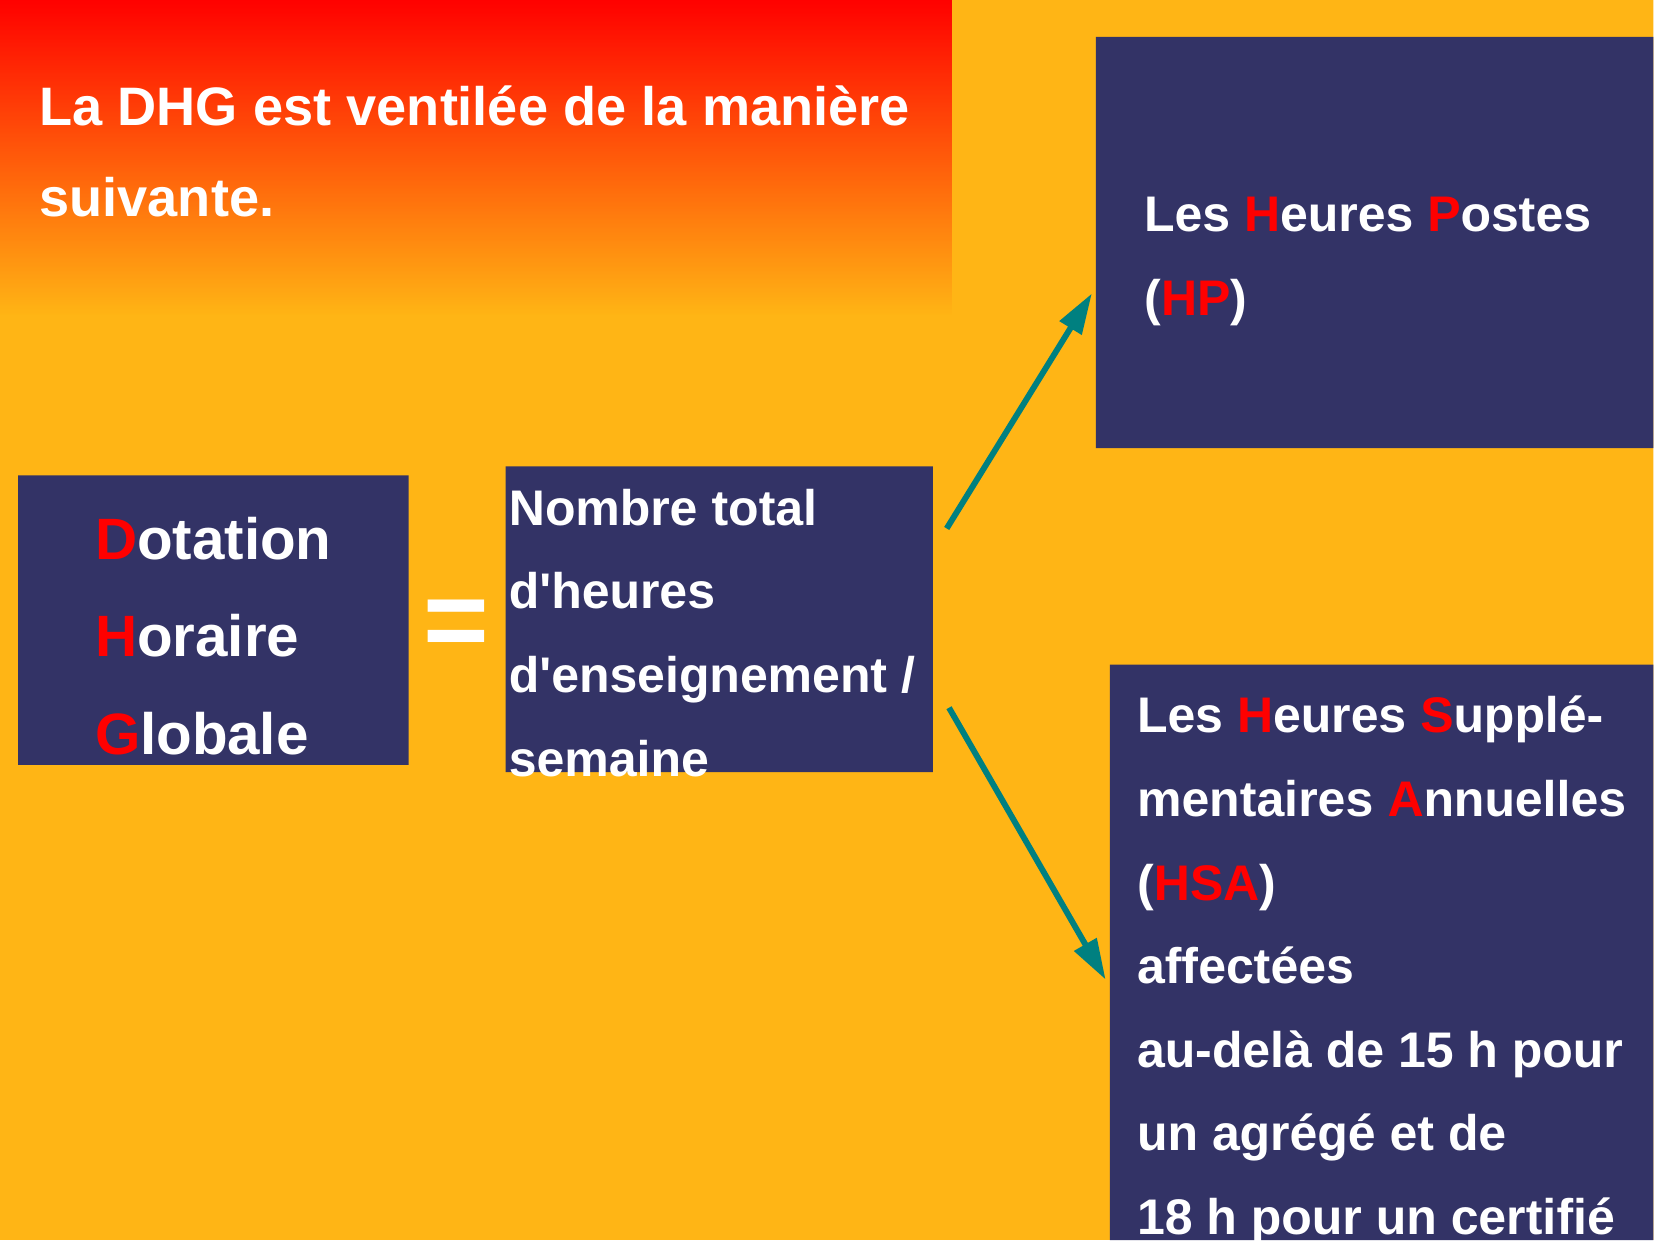

Les Heures Postes
(HP)
La DHG est ventilée de la manière suivante.
Nombre total
d'heures
d'enseignement /
semaine
Dotation
Horaire
Globale
=
Les Heures Supplé-
mentaires Annuelles
(HSA)
affectées
au-delà de 15 h pour
un agrégé et de
18 h pour un certifié